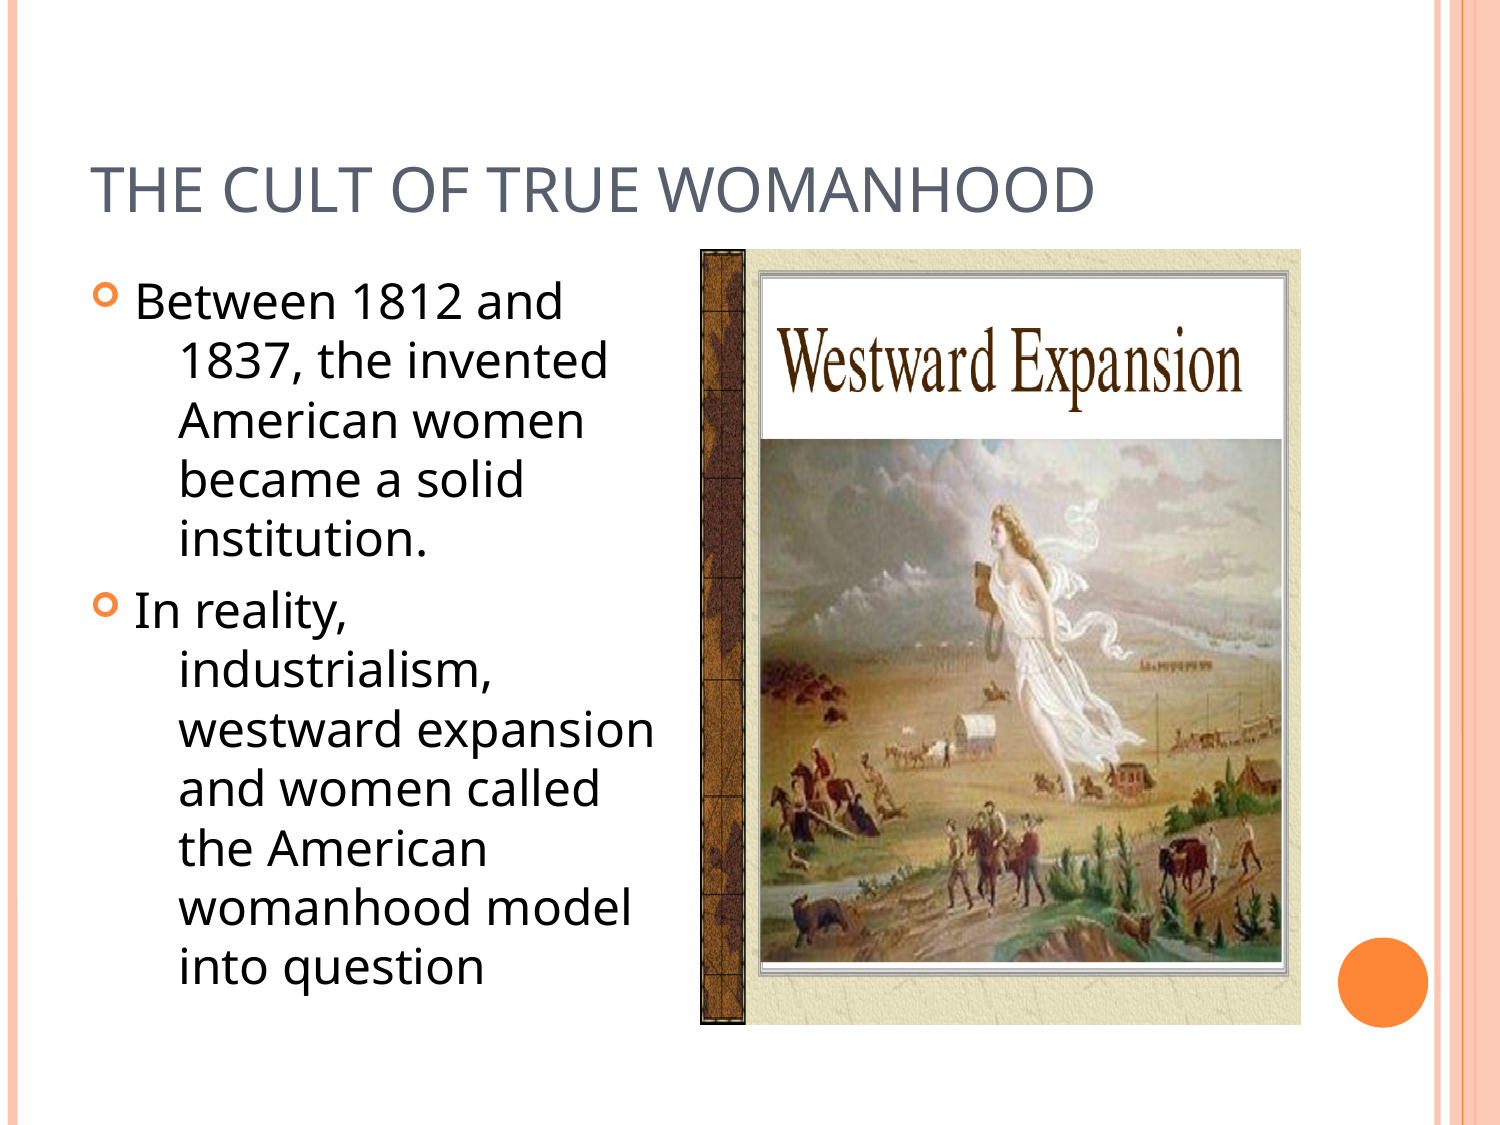

# The Cult of True Womanhood
Between 1812 and 1837, the invented American women became a solid institution.
In reality, industrialism, westward expansion and women called the American womanhood model into question